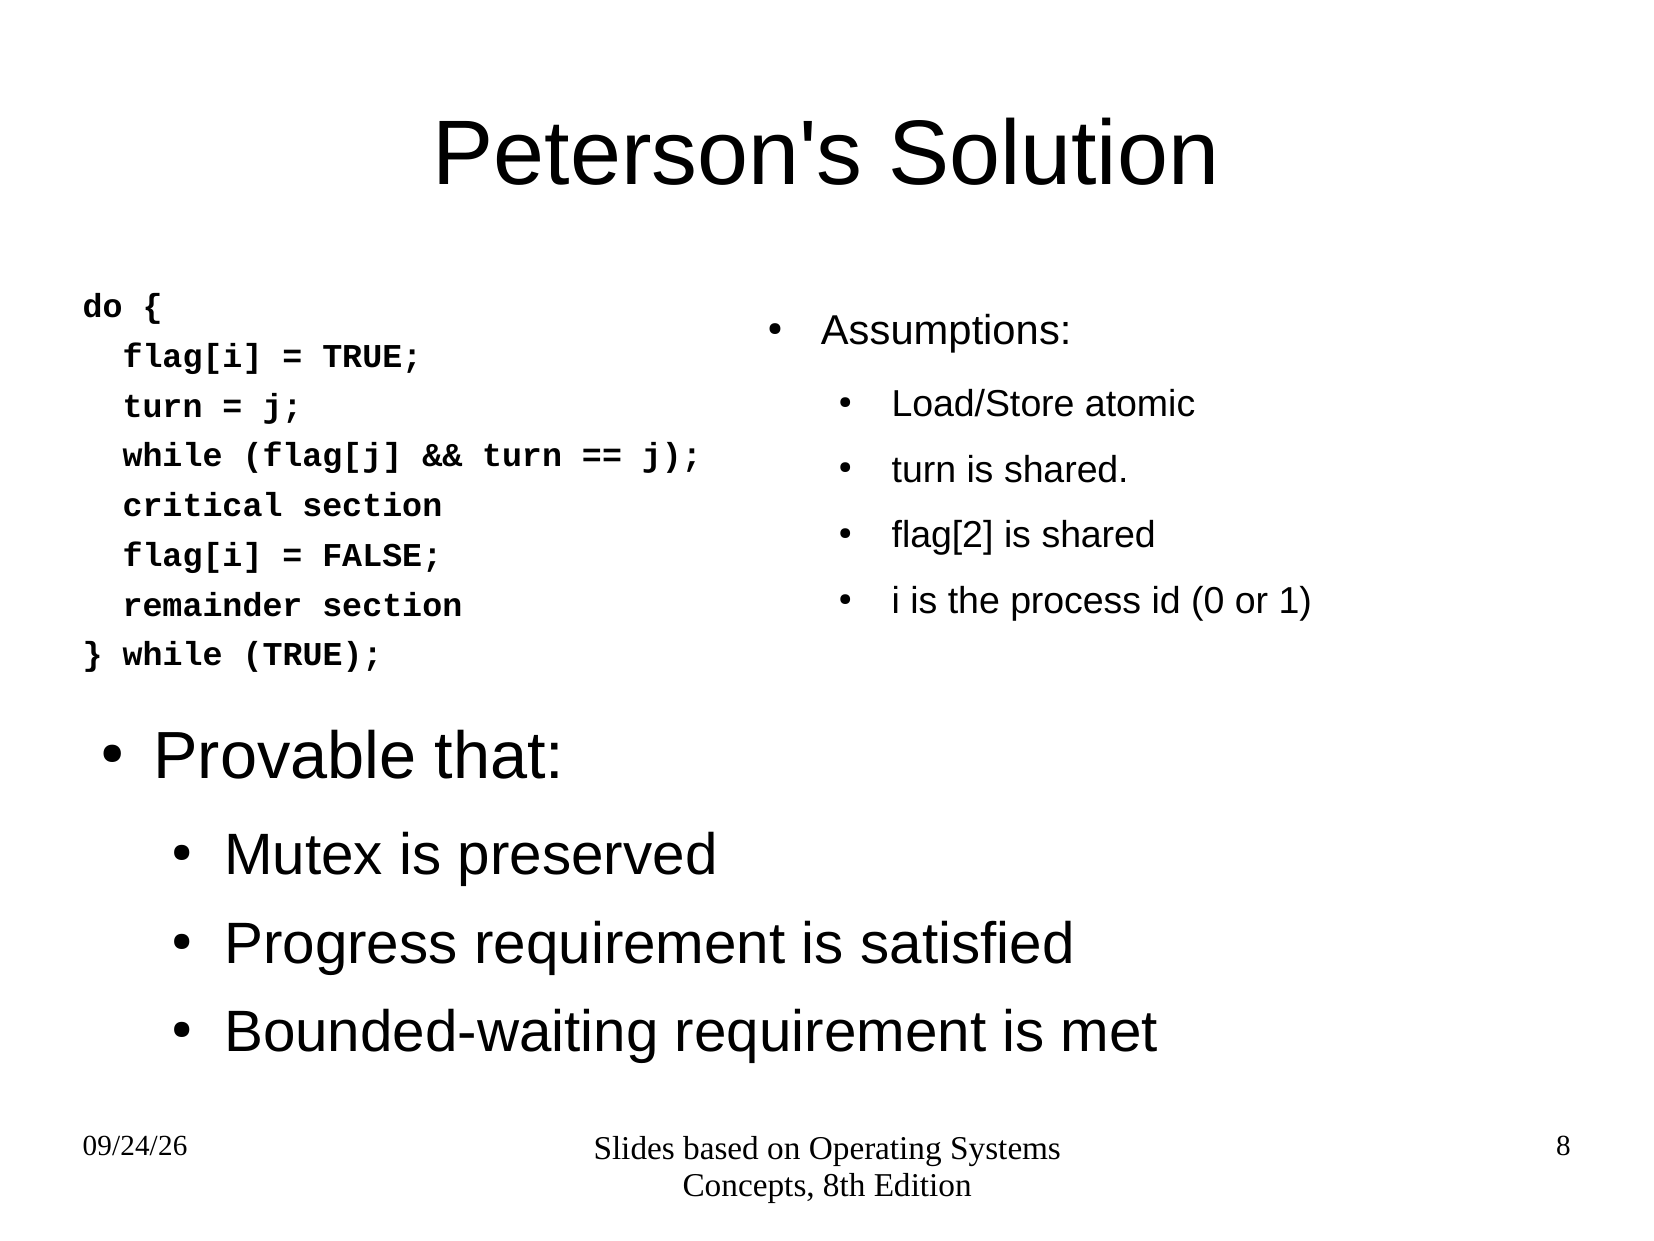

# Peterson's Solution
do {
 flag[i] = TRUE;
 turn = j;
 while (flag[j] && turn == j);
 critical section
 flag[i] = FALSE;
 remainder section
} while (TRUE);
Assumptions:
Load/Store atomic
turn is shared.
flag[2] is shared
i is the process id (0 or 1)
Provable that:
Mutex is preserved
Progress requirement is satisfied
Bounded-waiting requirement is met
8